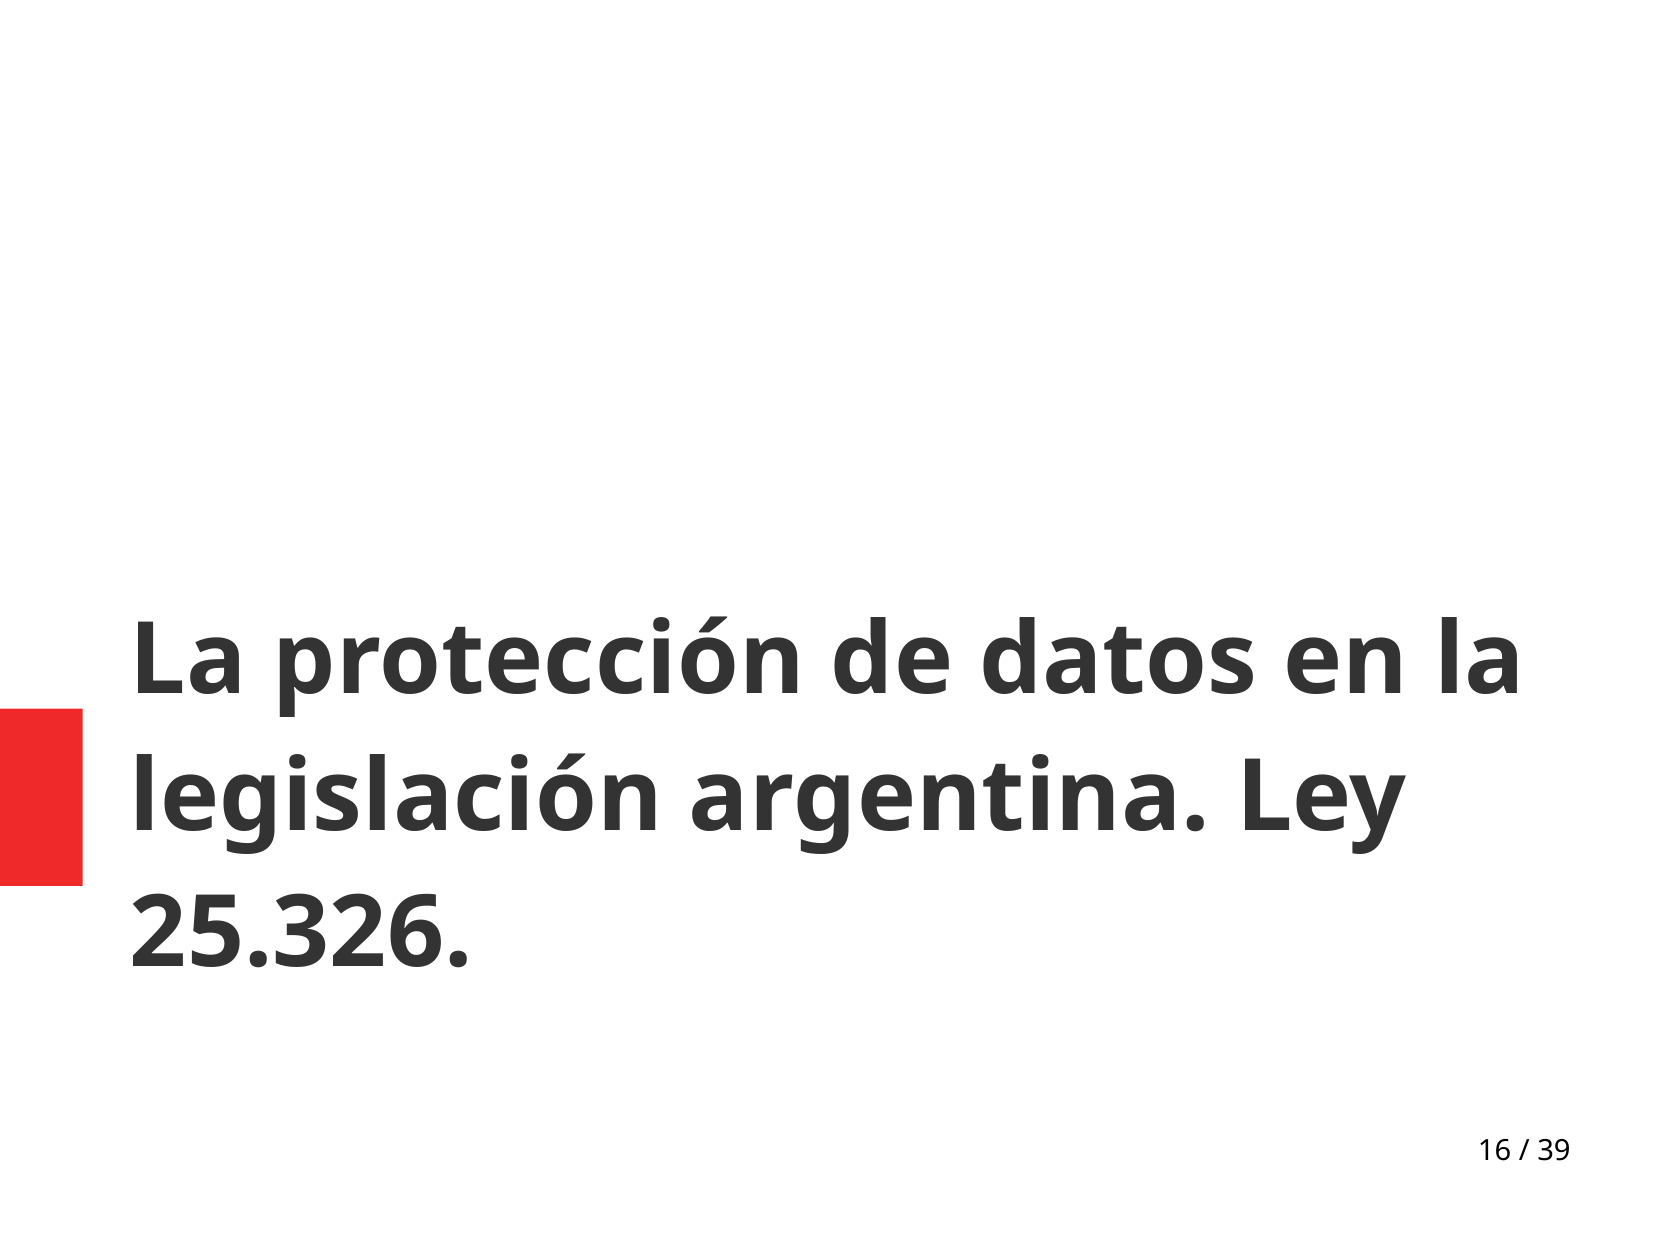

# La protección de datos en la legislación argentina. Ley 25.326.
16